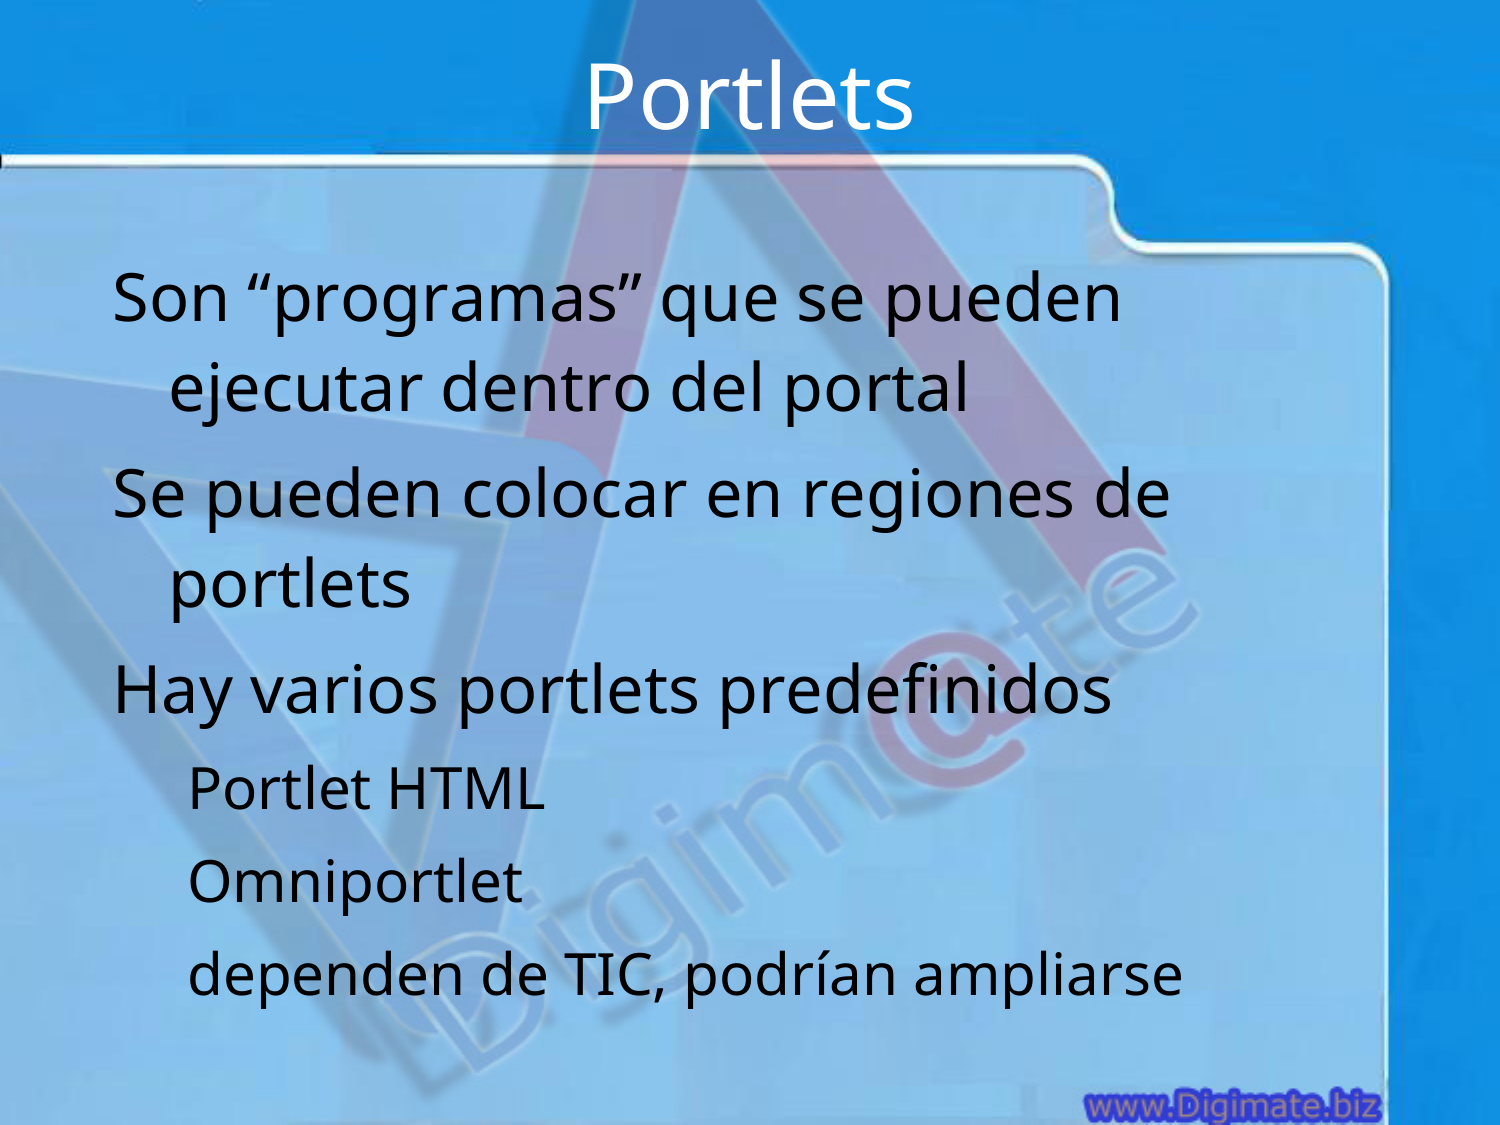

# Portlets
Son “programas” que se pueden ejecutar dentro del portal
Se pueden colocar en regiones de portlets
Hay varios portlets predefinidos
Portlet HTML
Omniportlet
dependen de TIC, podrían ampliarse